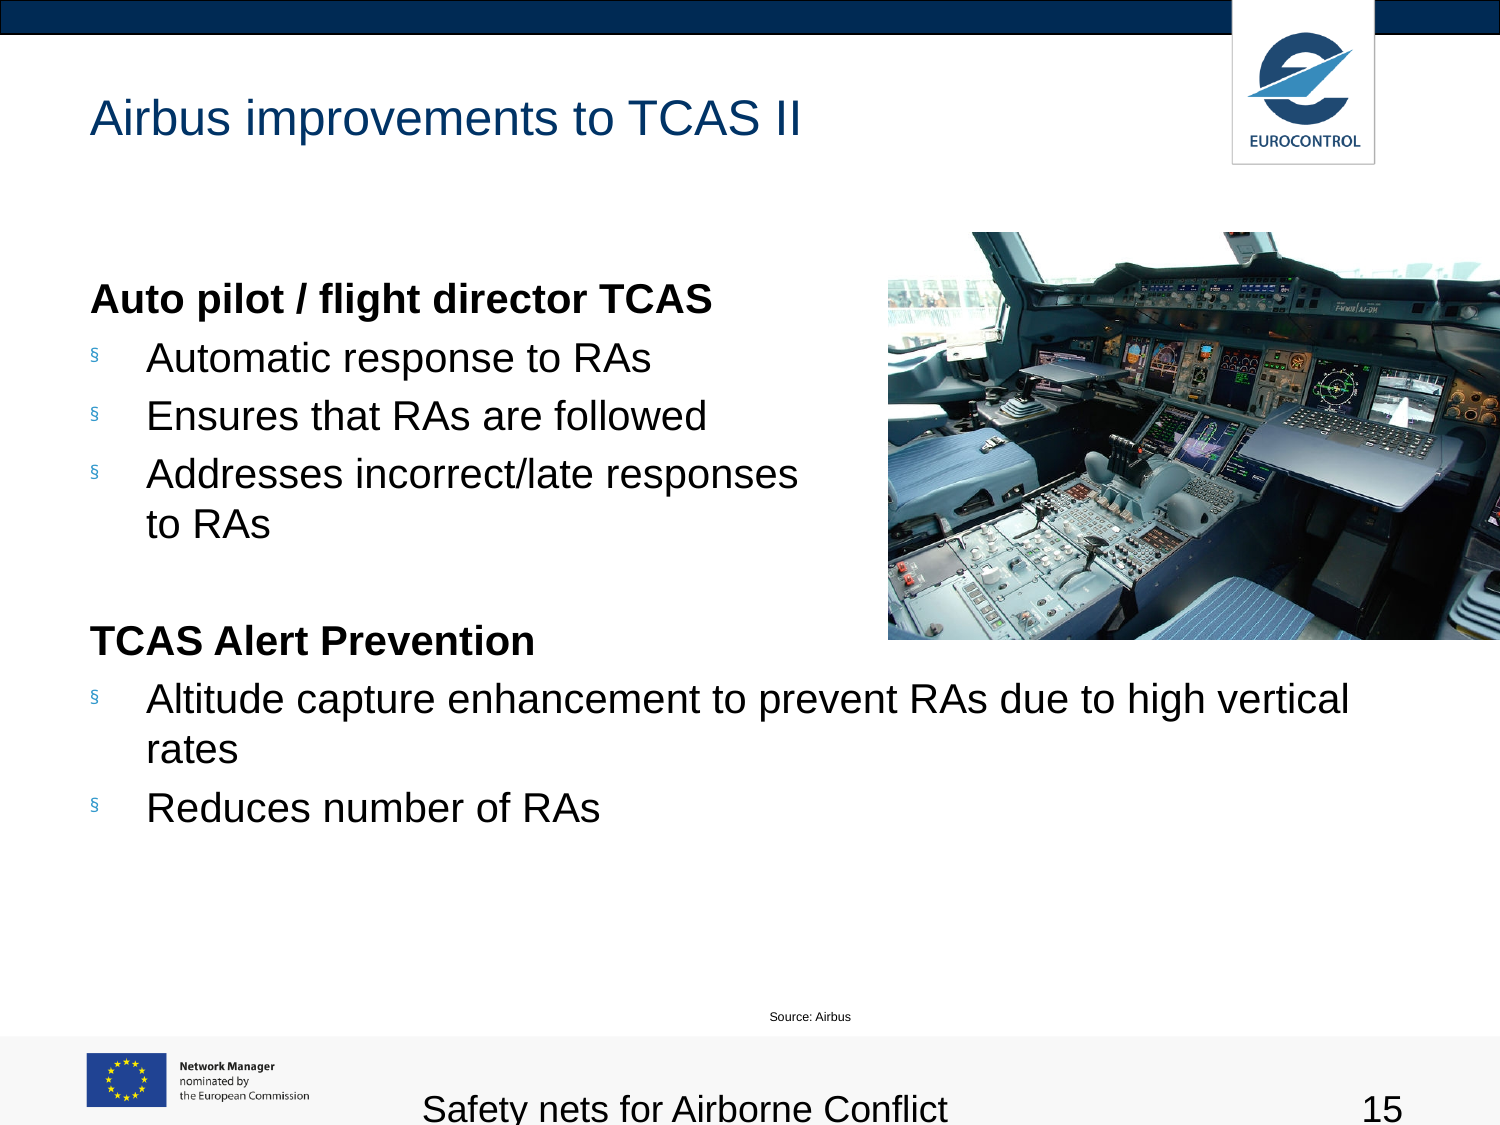

# Airbus improvements to TCAS II
Auto pilot / flight director TCAS
Automatic response to RAs
Ensures that RAs are followed
Addresses incorrect/late responses
to RAs
TCAS Alert Prevention
Altitude capture enhancement to prevent RAs due to high vertical rates
Reduces number of RAs
Source: Airbus
Safety nets for Airborne Conflict